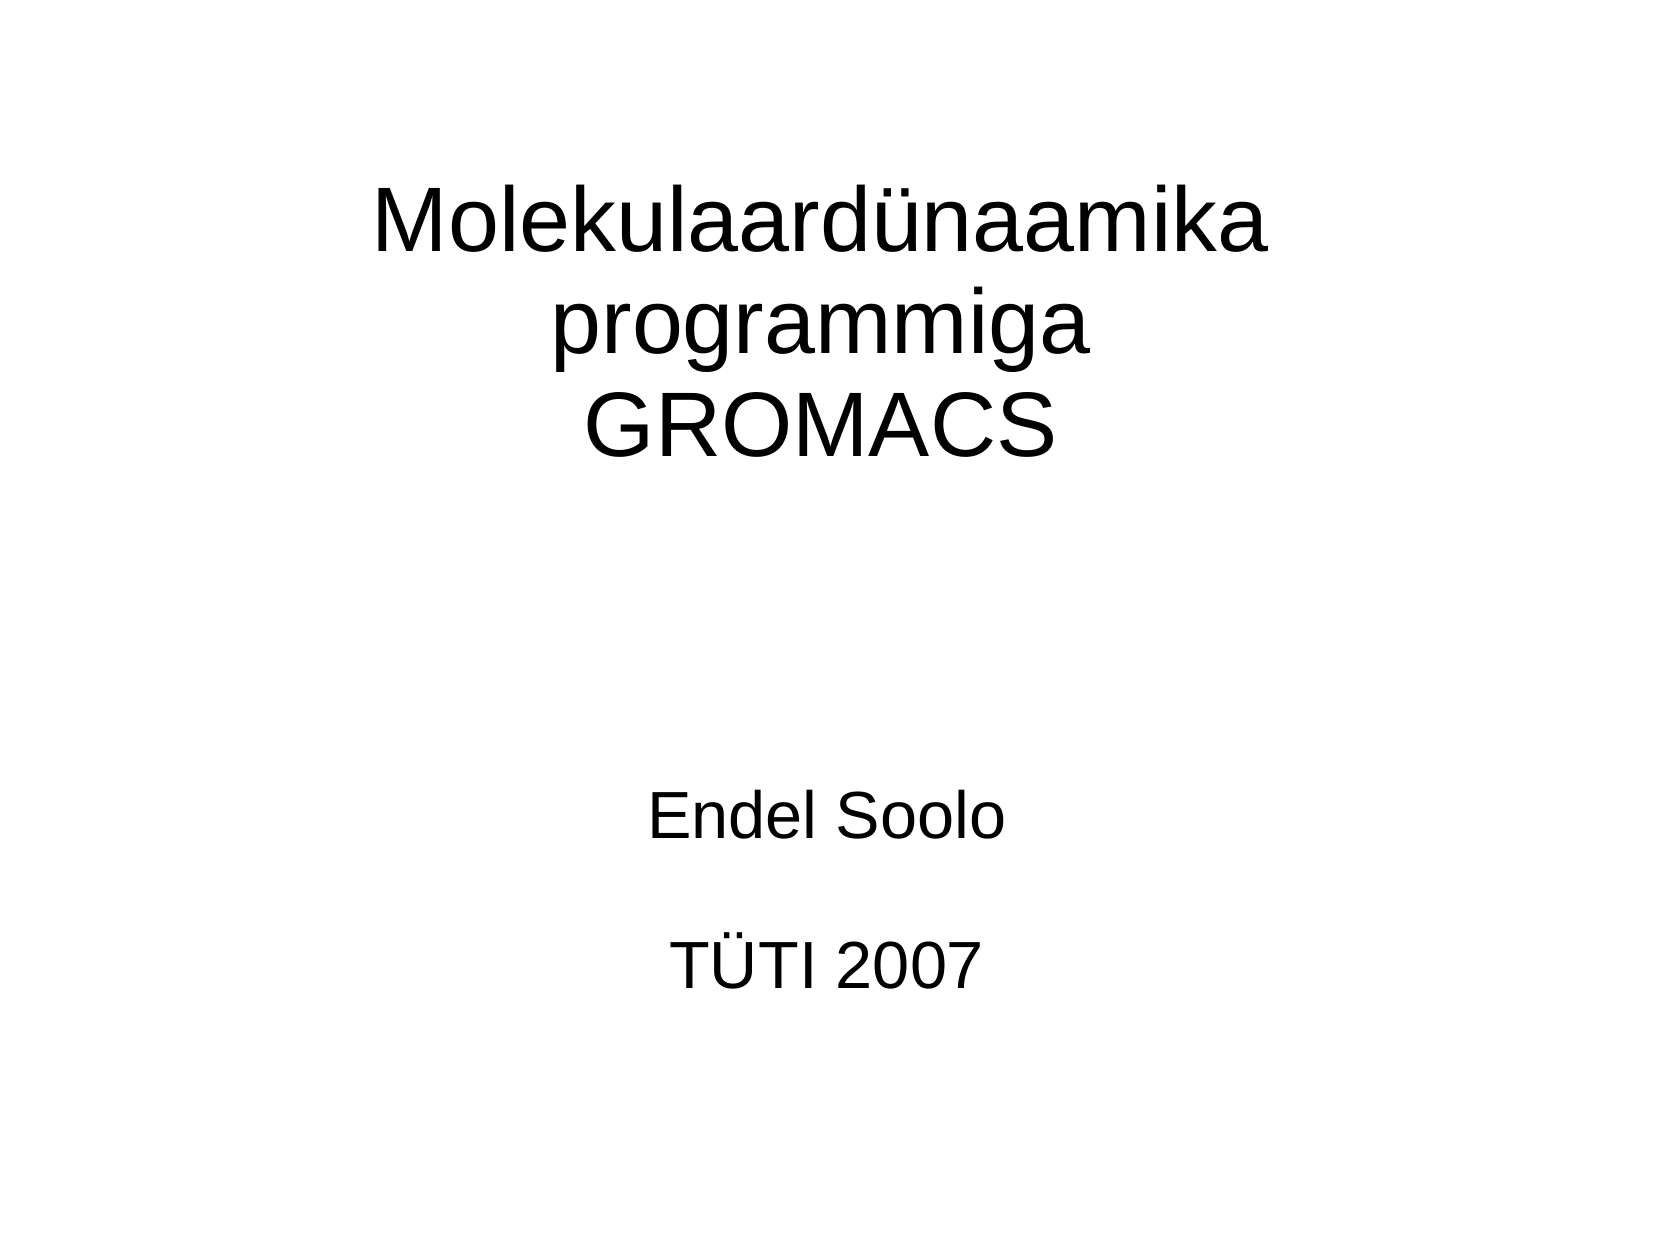

# Molekulaardünaamika programmiga GROMACS
Endel Soolo
TÜTI 2007